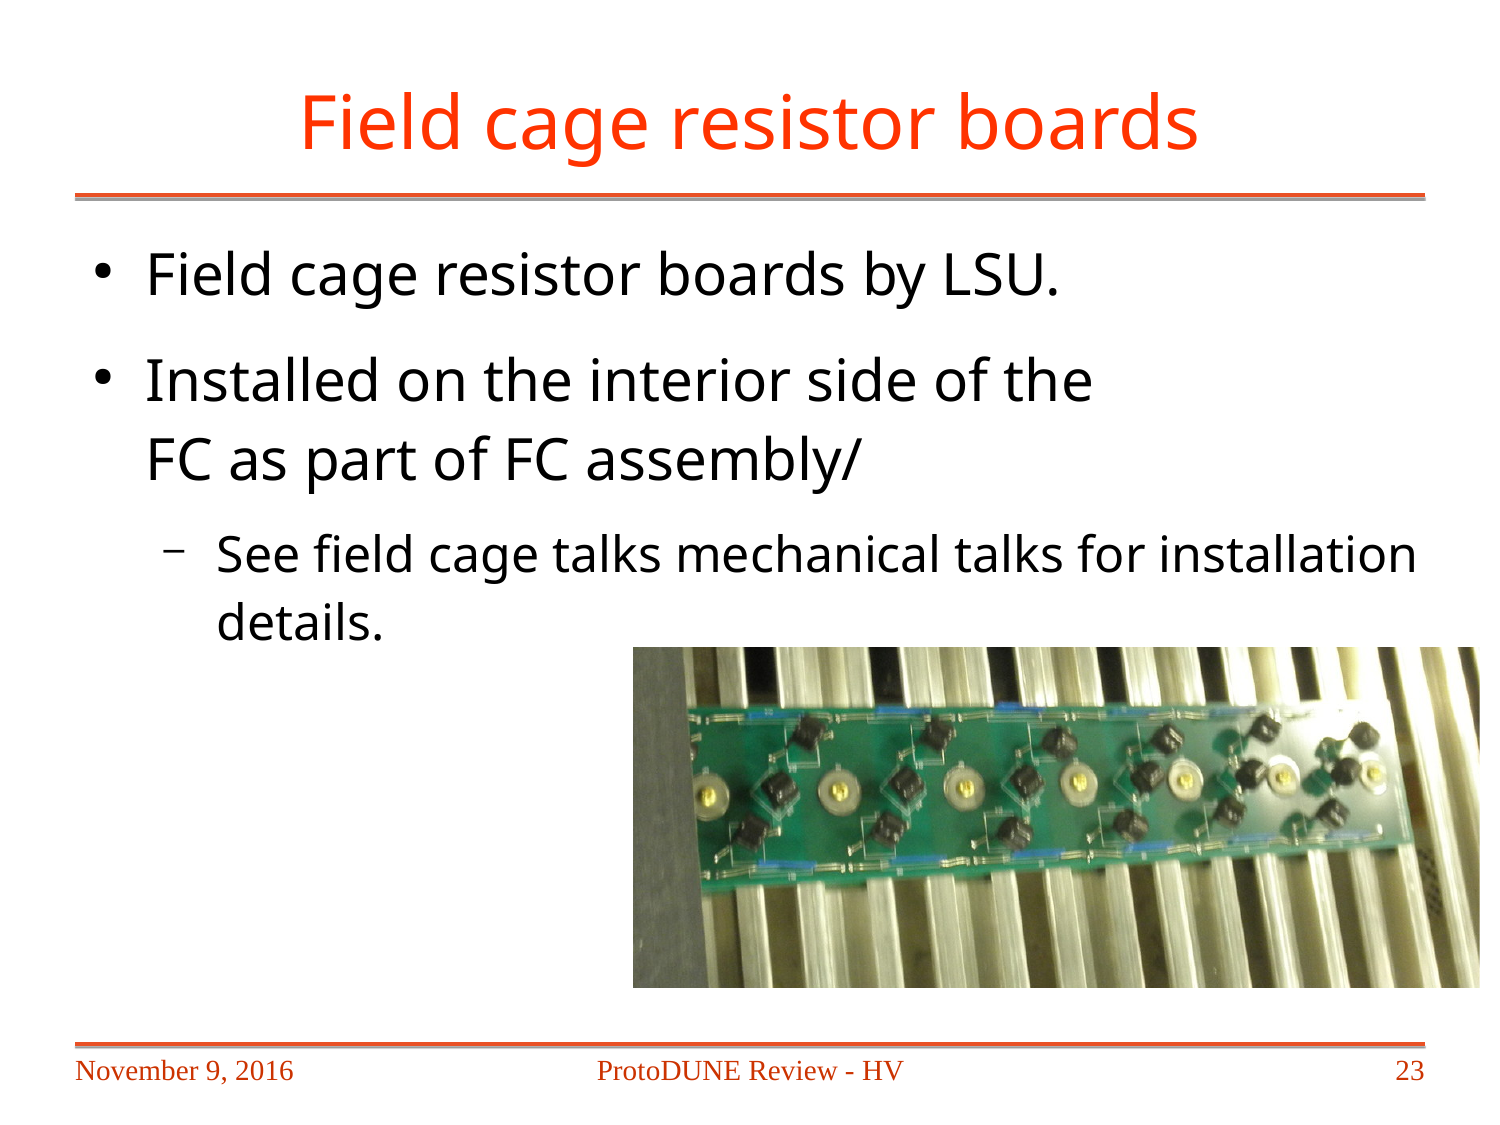

# Field cage resistor boards
Field cage resistor boards by LSU.
Installed on the interior side of the FC as part of FC assembly/
See field cage talks mechanical talks for installation details.
November 9, 2016
ProtoDUNE Review - HV
23